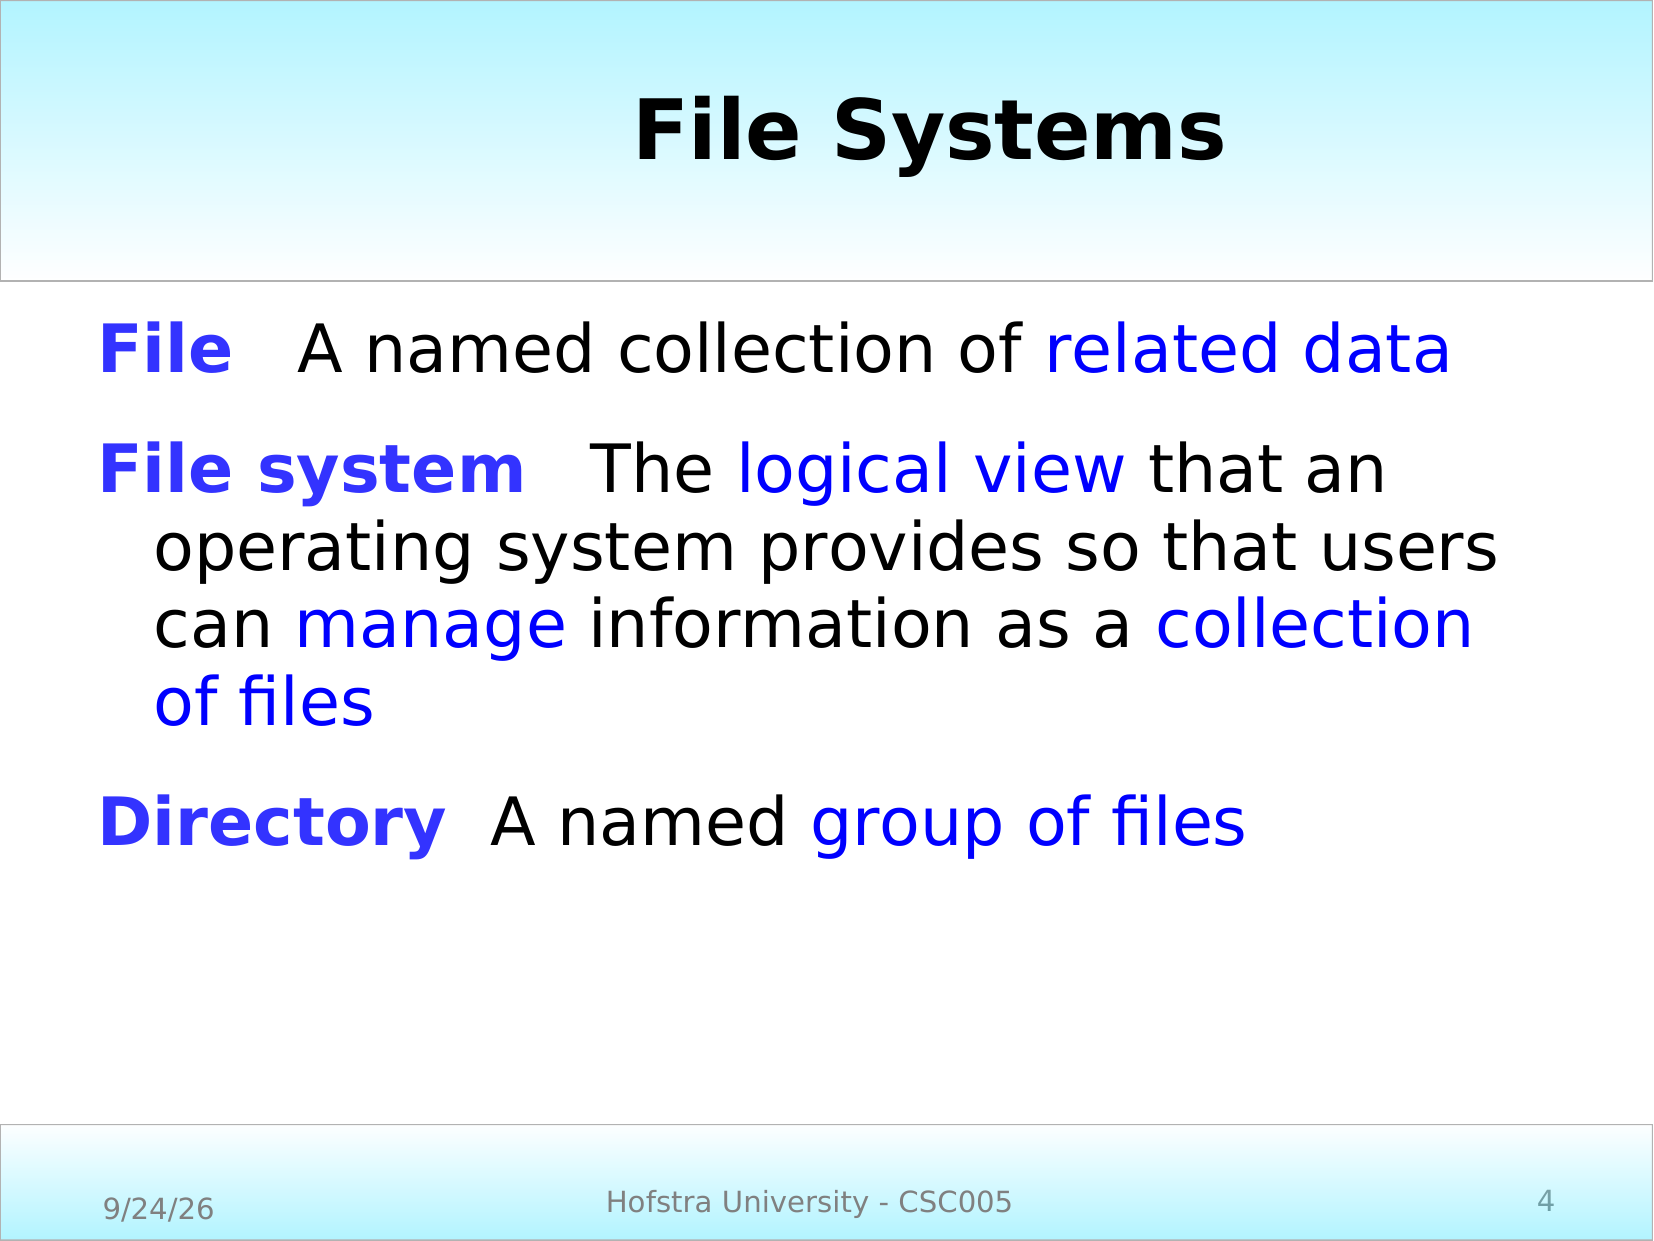

# File Systems
File A named collection of related data
File system The logical view that an operating system provides so that users can manage information as a collection of files
Directory A named group of files
4
Hofstra University - CSC005